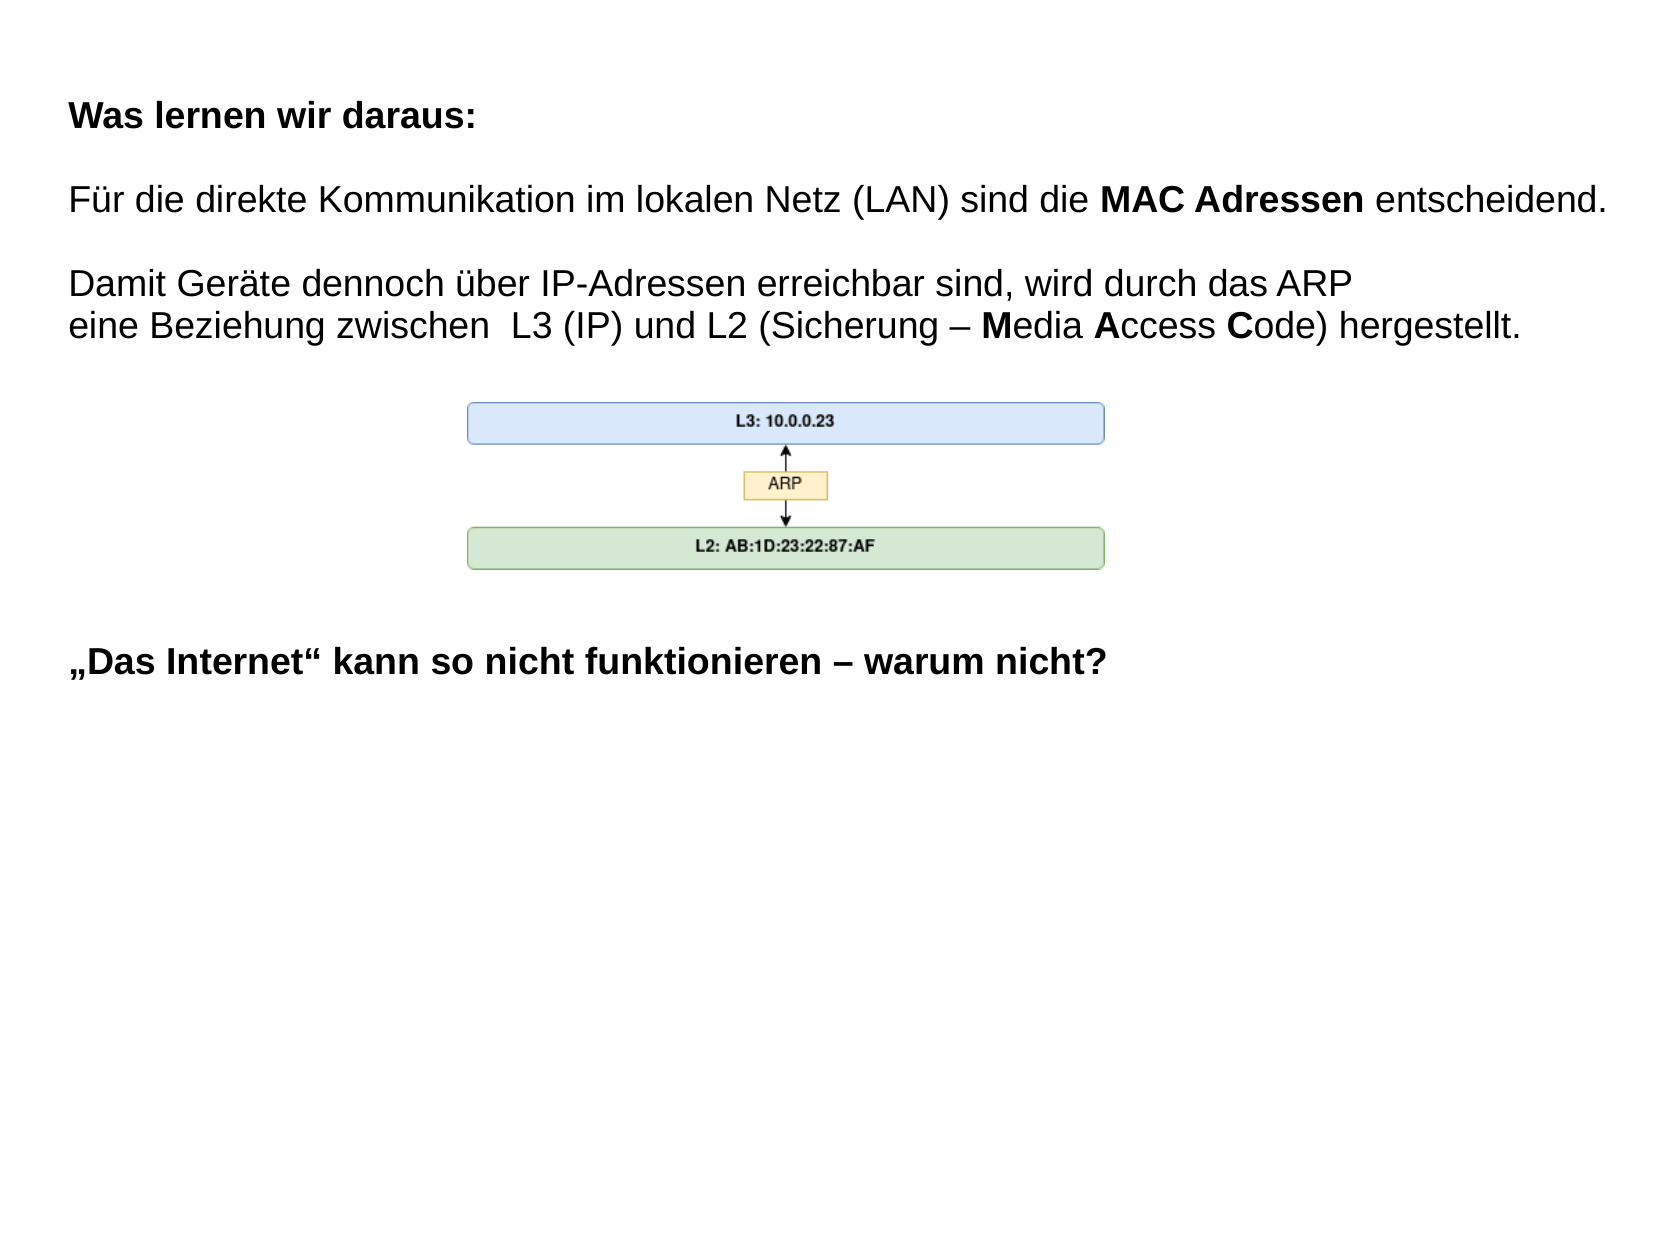

Was lernen wir daraus:
Für die direkte Kommunikation im lokalen Netz (LAN) sind die MAC Adressen entscheidend.
Damit Geräte dennoch über IP-Adressen erreichbar sind, wird durch das ARP
eine Beziehung zwischen L3 (IP) und L2 (Sicherung – Media Access Code) hergestellt.
„Das Internet“ kann so nicht funktionieren – warum nicht?